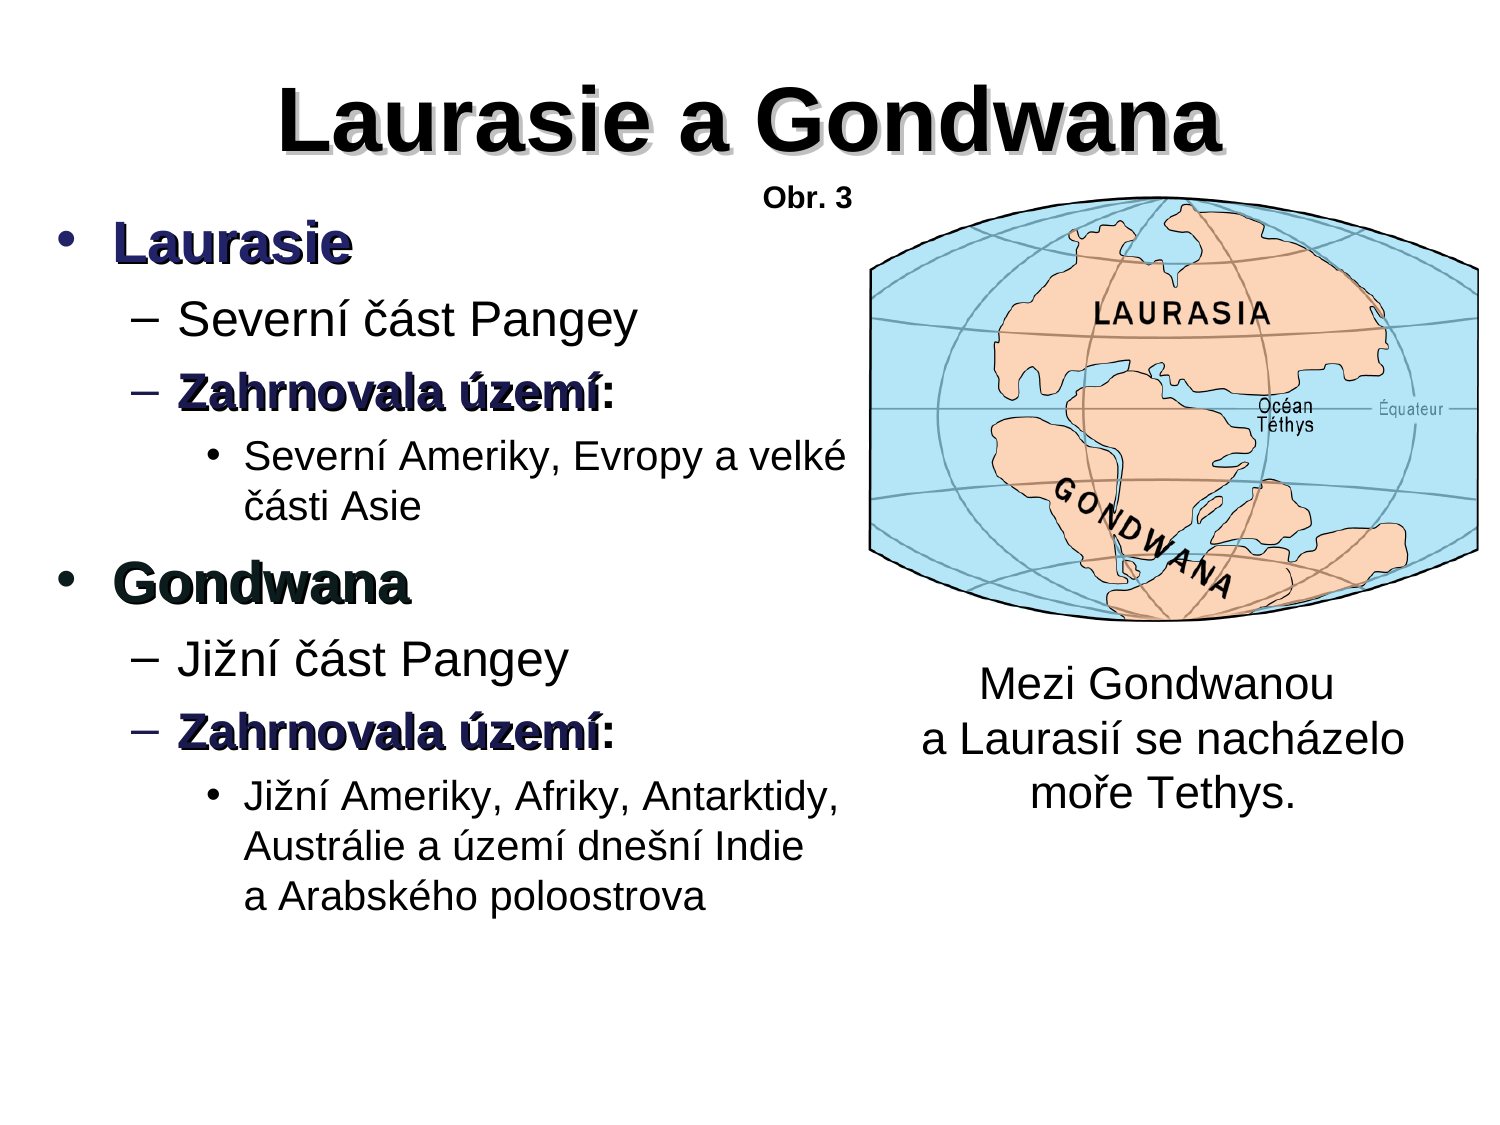

# Laurasie a Gondwana
Obr. 3
Laurasie
Severní část Pangey
Zahrnovala území:
Severní Ameriky, Evropy a velké části Asie
Gondwana
Jižní část Pangey
Zahrnovala území:
Jižní Ameriky, Afriky, Antarktidy, Austrálie a území dnešní Indie
a Arabského poloostrova
Mezi Gondwanou
a Laurasií se nacházelo moře Tethys.